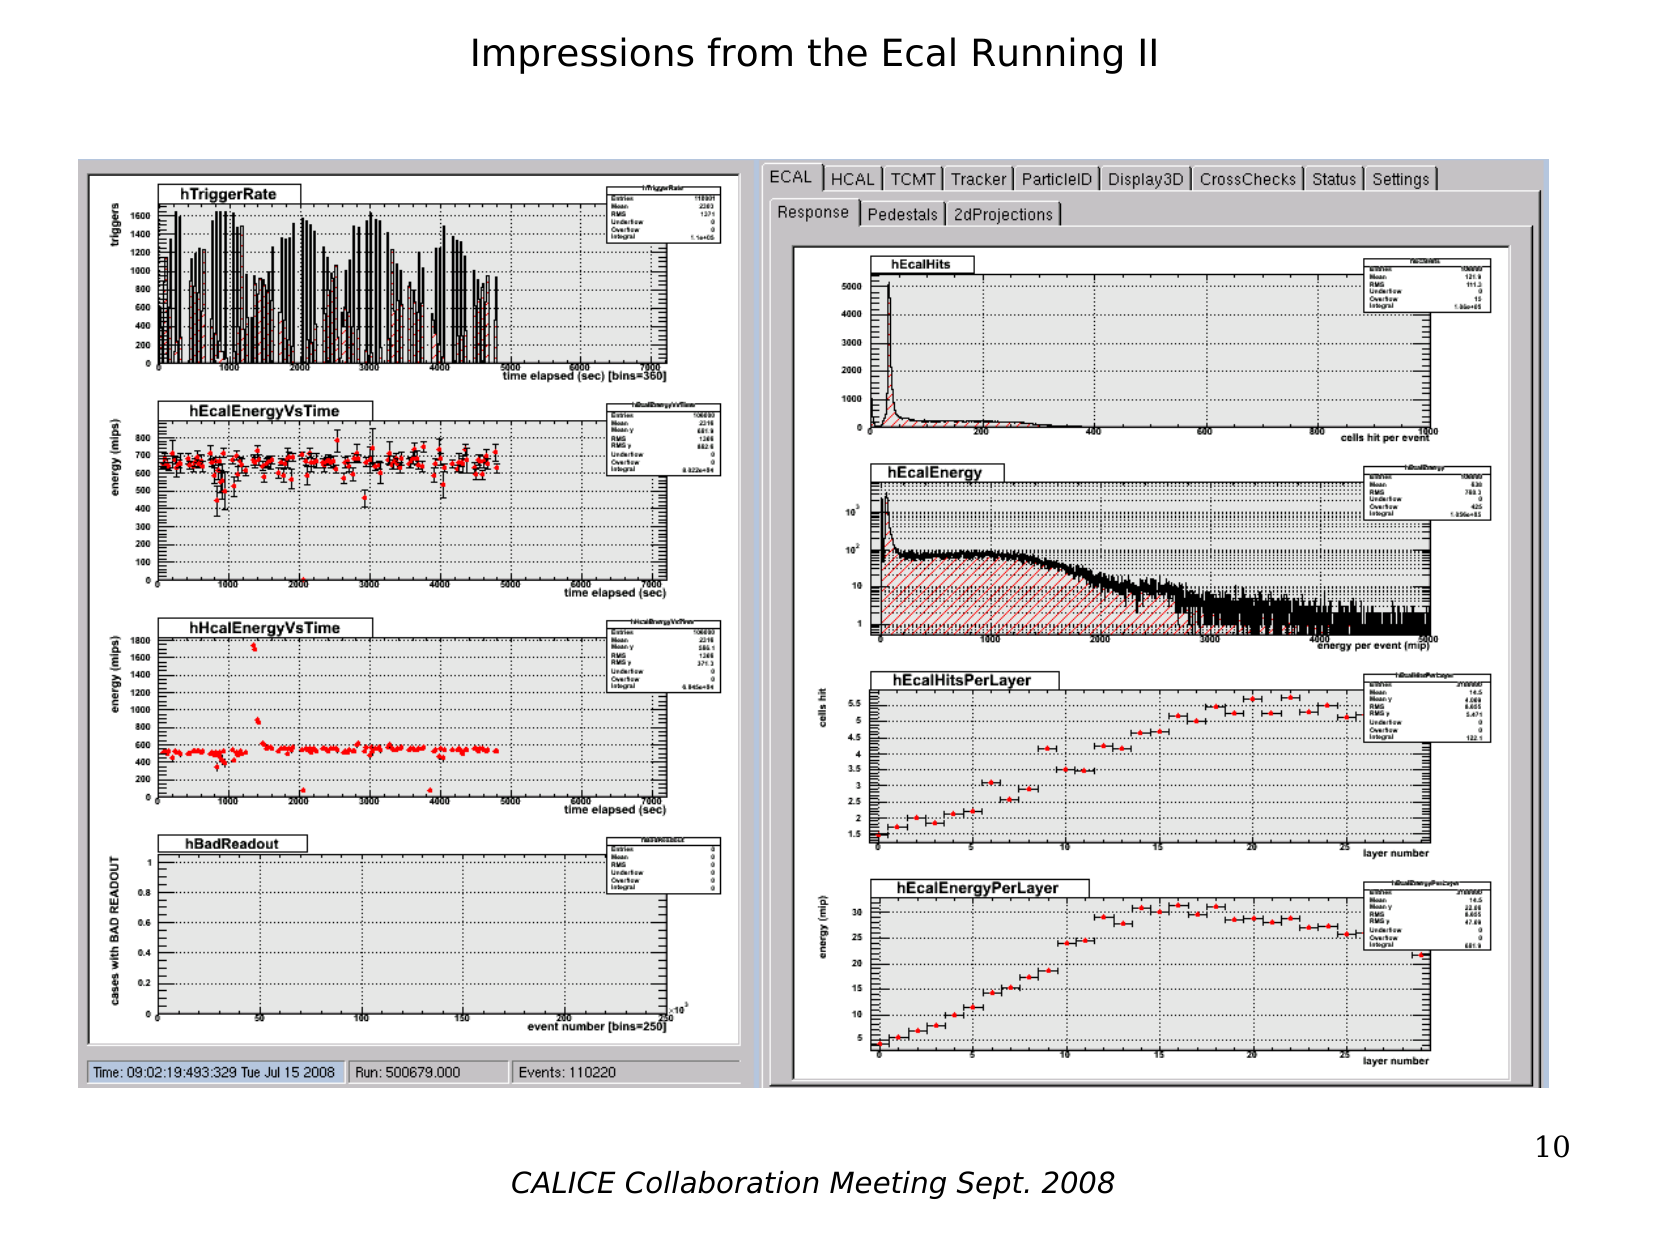

Impressions from the Ecal Running II
10